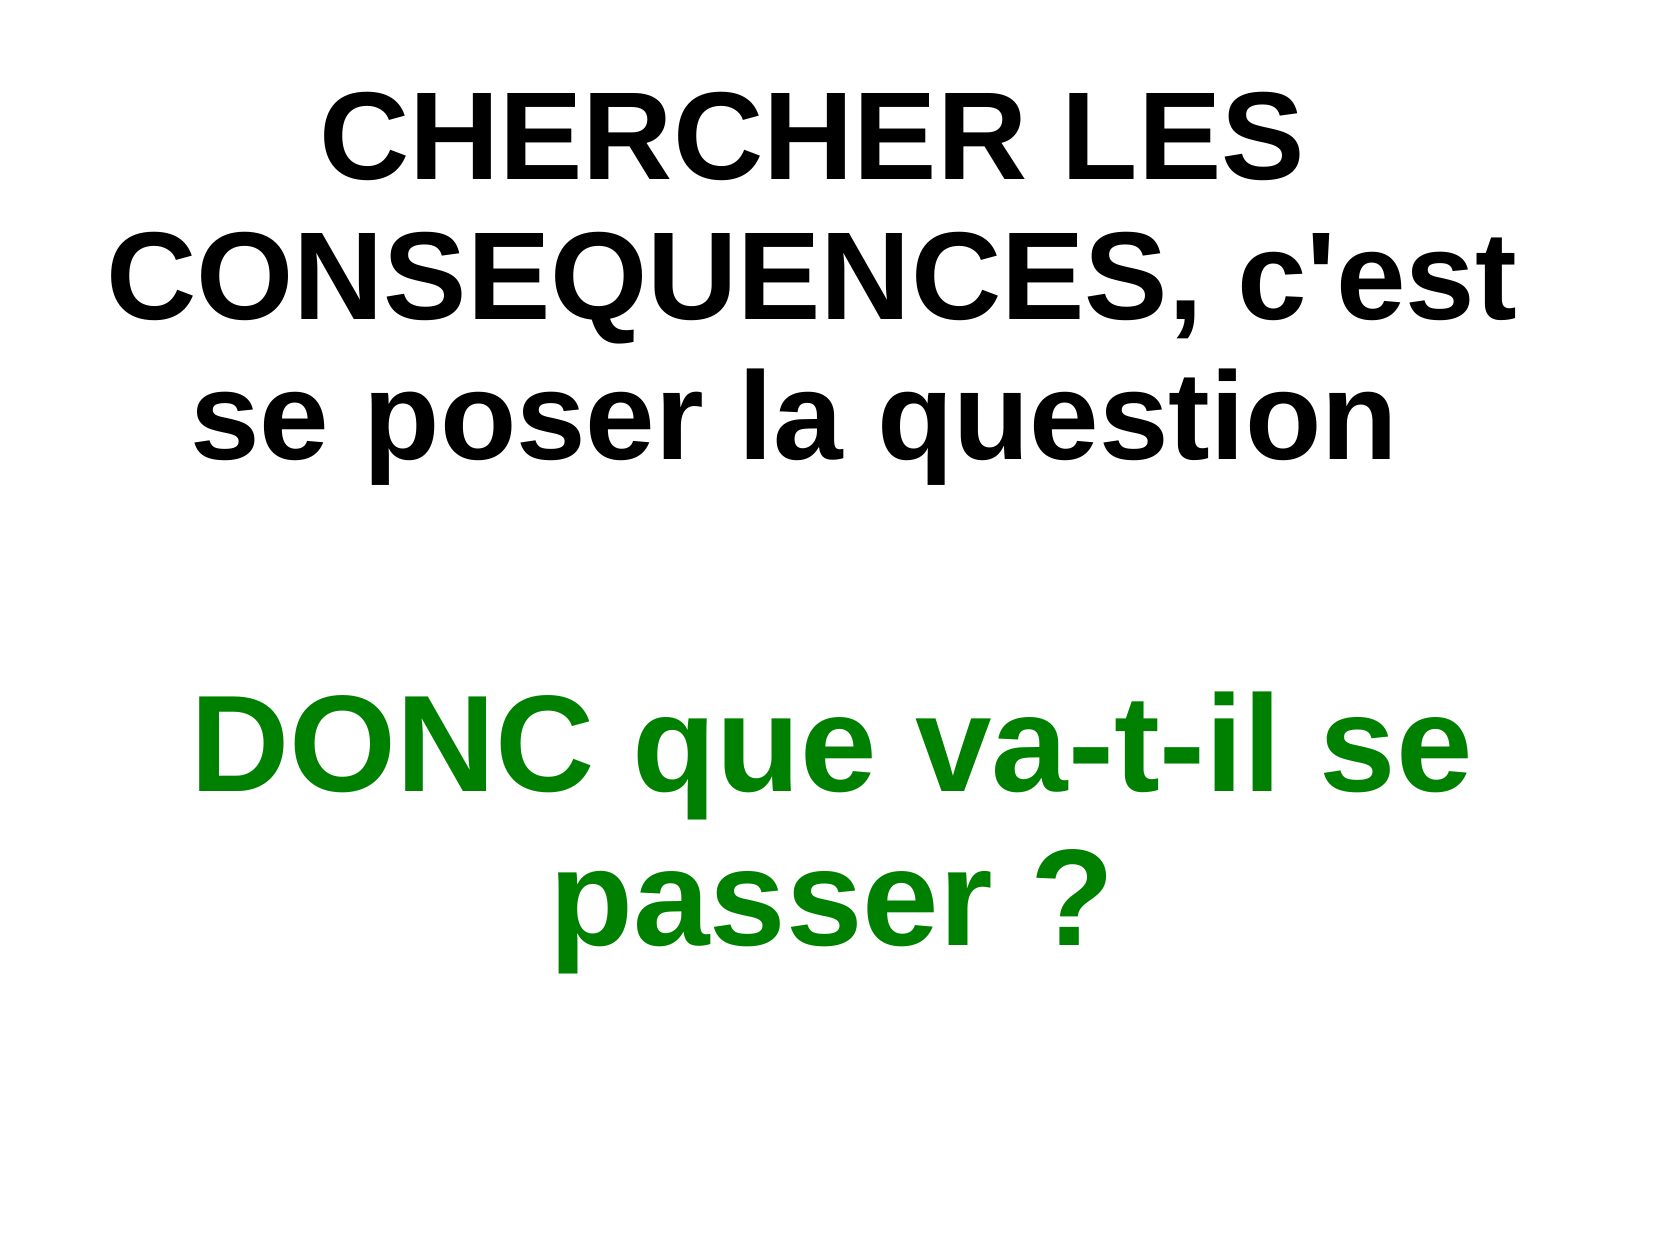

CHERCHER LES CONSEQUENCES, c'est se poser la question
# DONC que va-t-il se passer ?